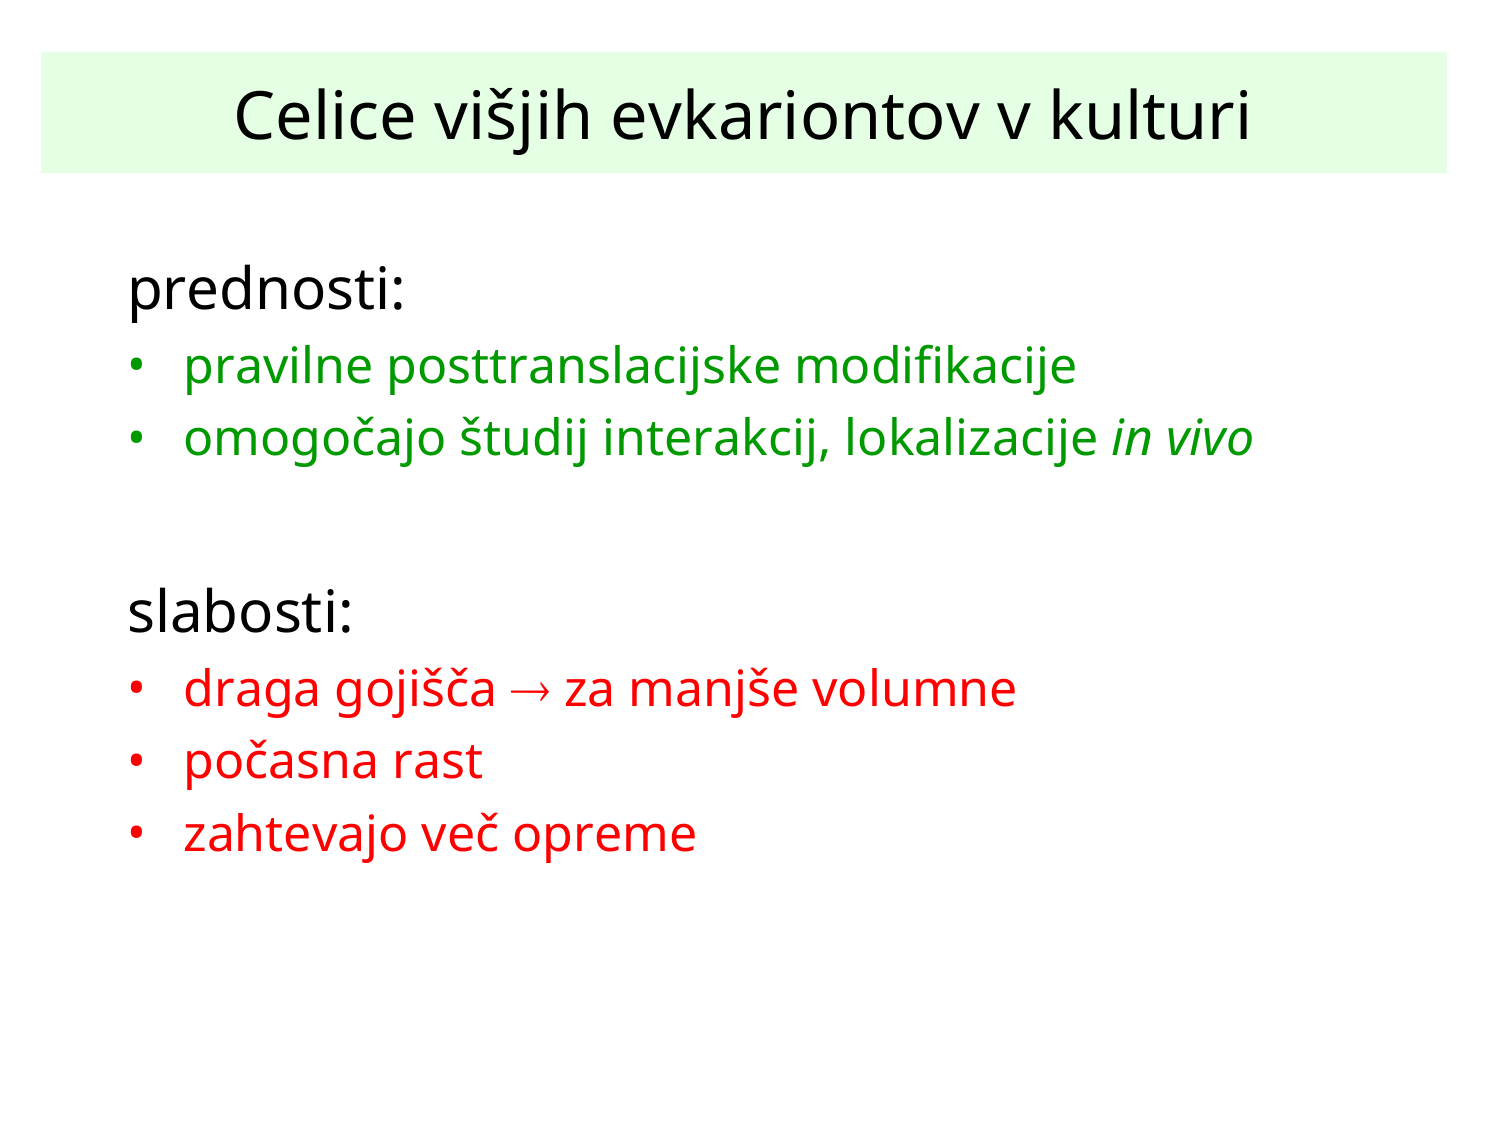

# Celice višjih evkariontov v kulturi
prednosti:
pravilne posttranslacijske modifikacije
omogočajo študij interakcij, lokalizacije in vivo
slabosti:
draga gojišča  za manjše volumne
počasna rast
zahtevajo več opreme